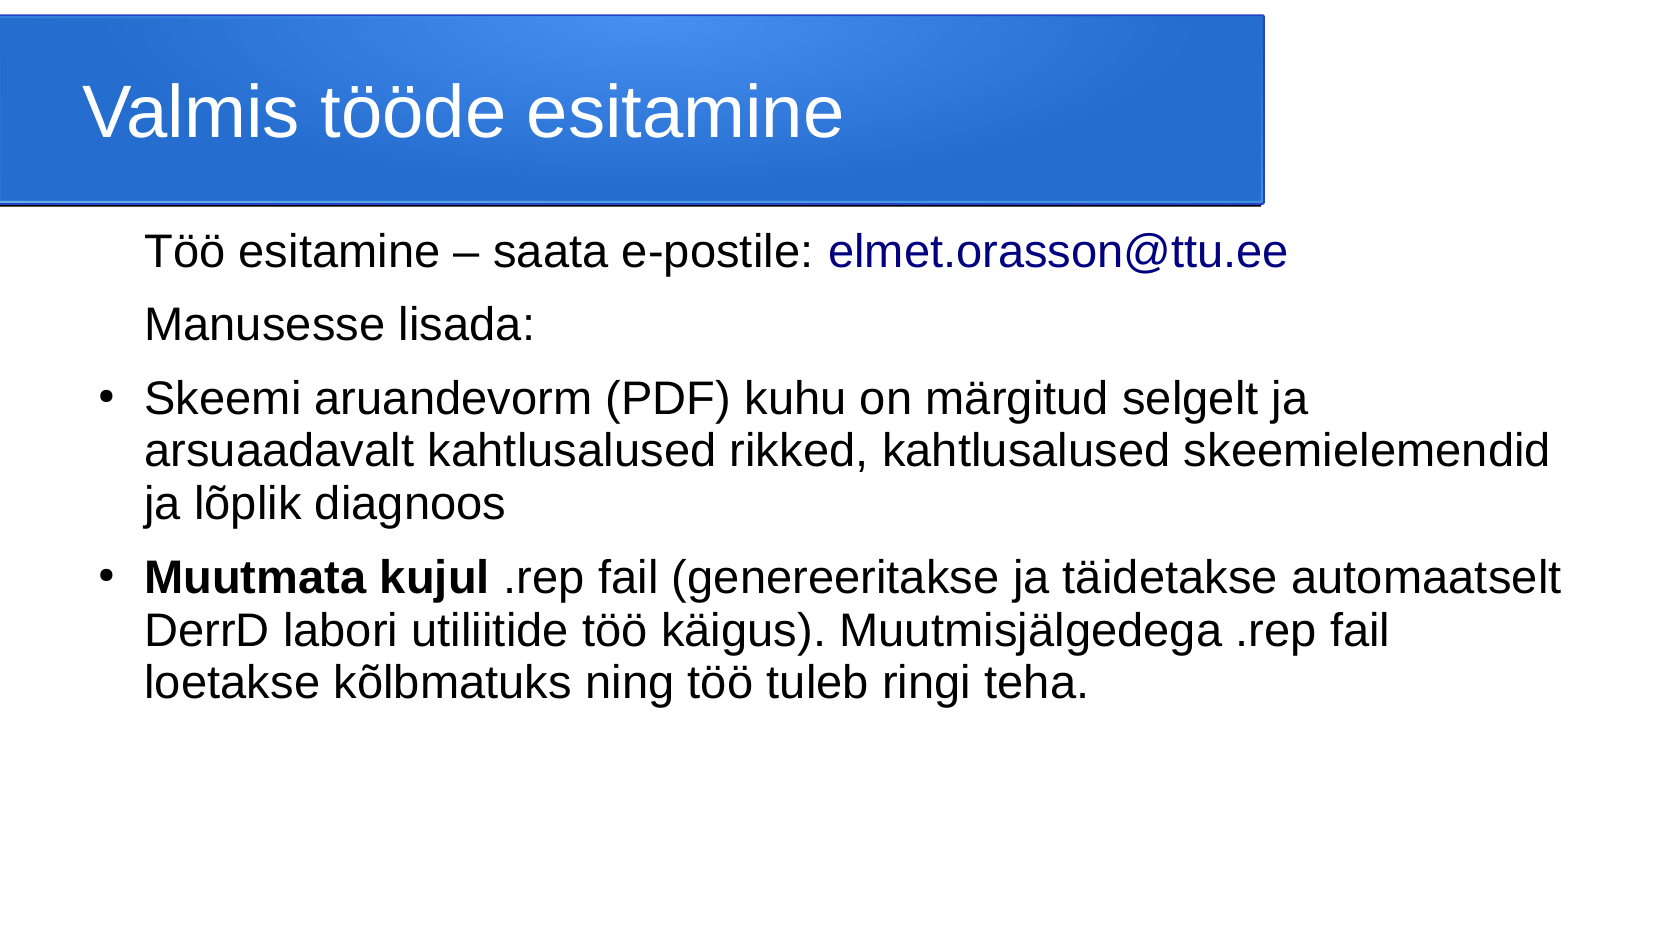

# Valmis tööde esitamine
Töö esitamine – saata e-postile: elmet.orasson@ttu.ee
Manusesse lisada:
Skeemi aruandevorm (PDF) kuhu on märgitud selgelt ja arsuaadavalt kahtlusalused rikked, kahtlusalused skeemielemendid ja lõplik diagnoos
Muutmata kujul .rep fail (genereeritakse ja täidetakse automaatselt DerrD labori utiliitide töö käigus). Muutmisjälgedega .rep fail loetakse kõlbmatuks ning töö tuleb ringi teha.